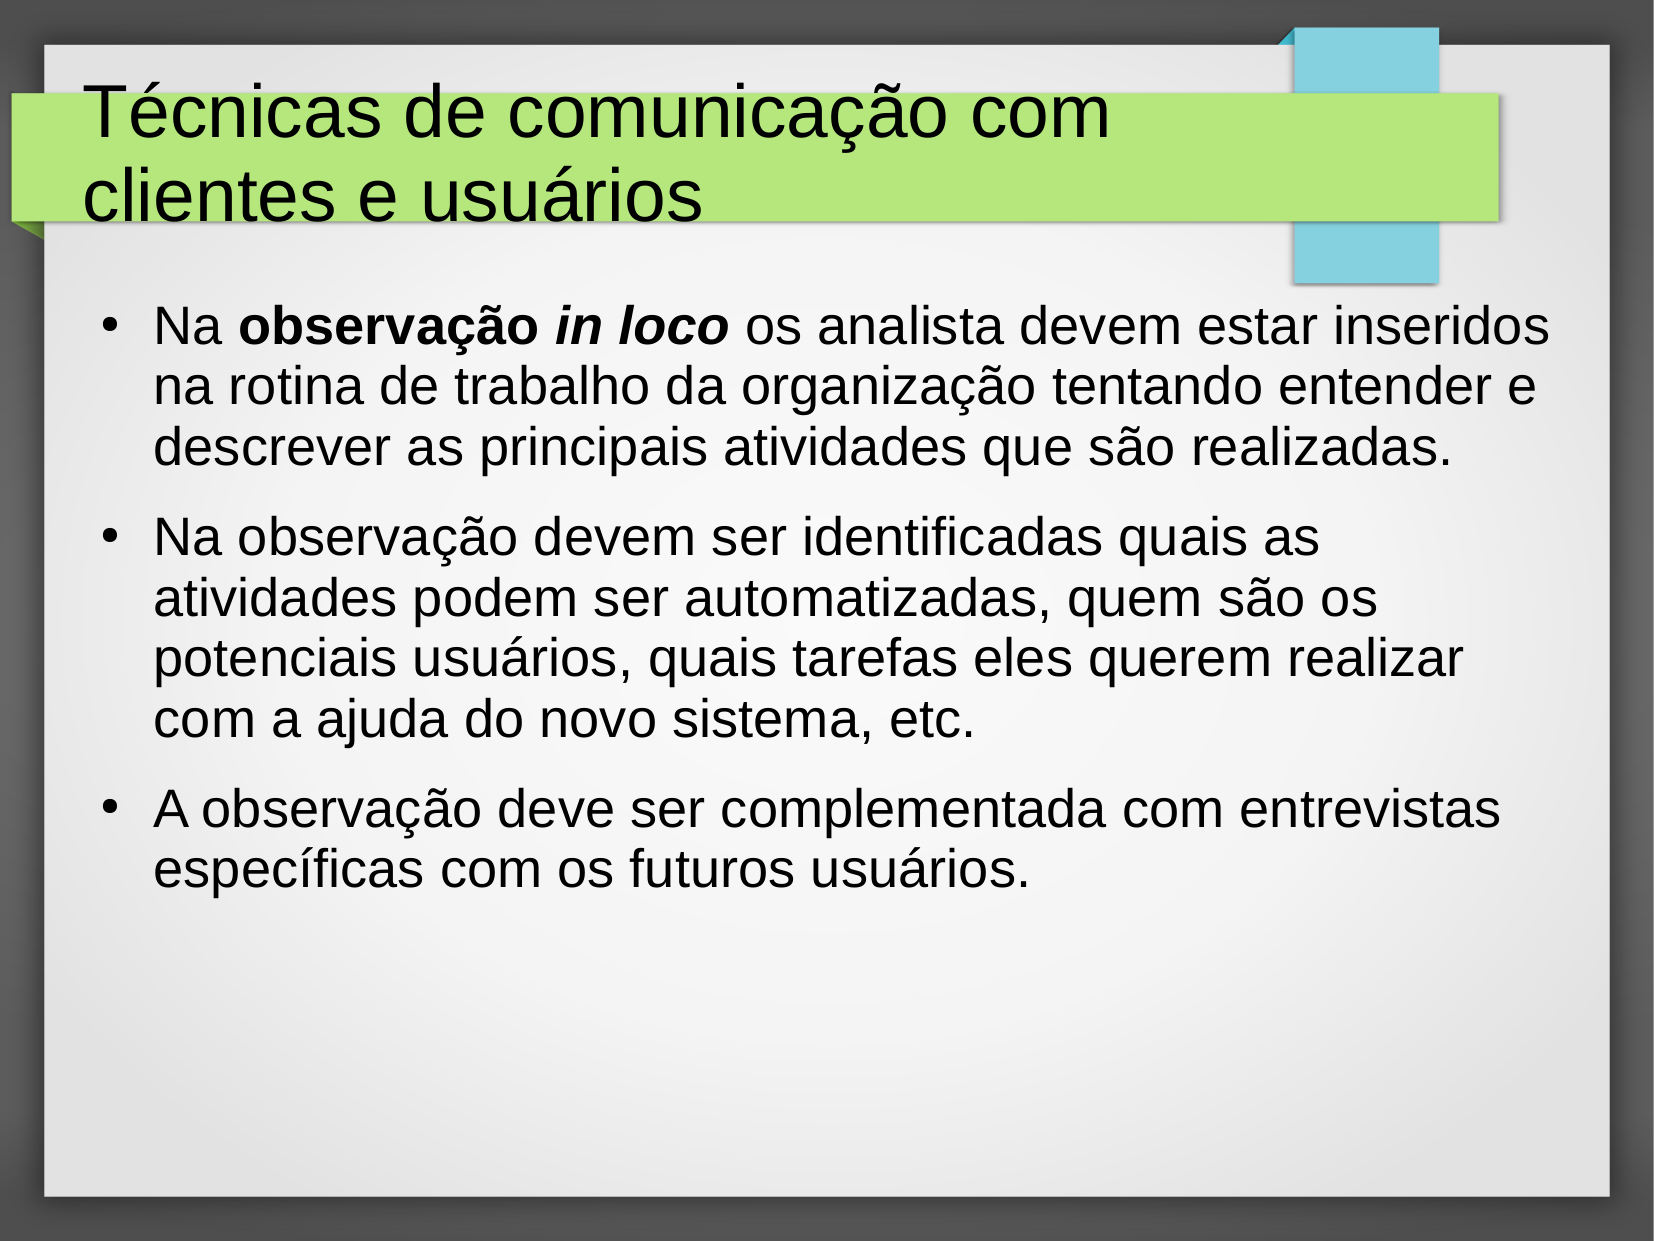

# Técnicas de comunicação com clientes e usuários
Na observação in loco os analista devem estar inseridos na rotina de trabalho da organização tentando entender e descrever as principais atividades que são realizadas.
Na observação devem ser identificadas quais as atividades podem ser automatizadas, quem são os potenciais usuários, quais tarefas eles querem realizar com a ajuda do novo sistema, etc.
A observação deve ser complementada com entrevistas específicas com os futuros usuários.